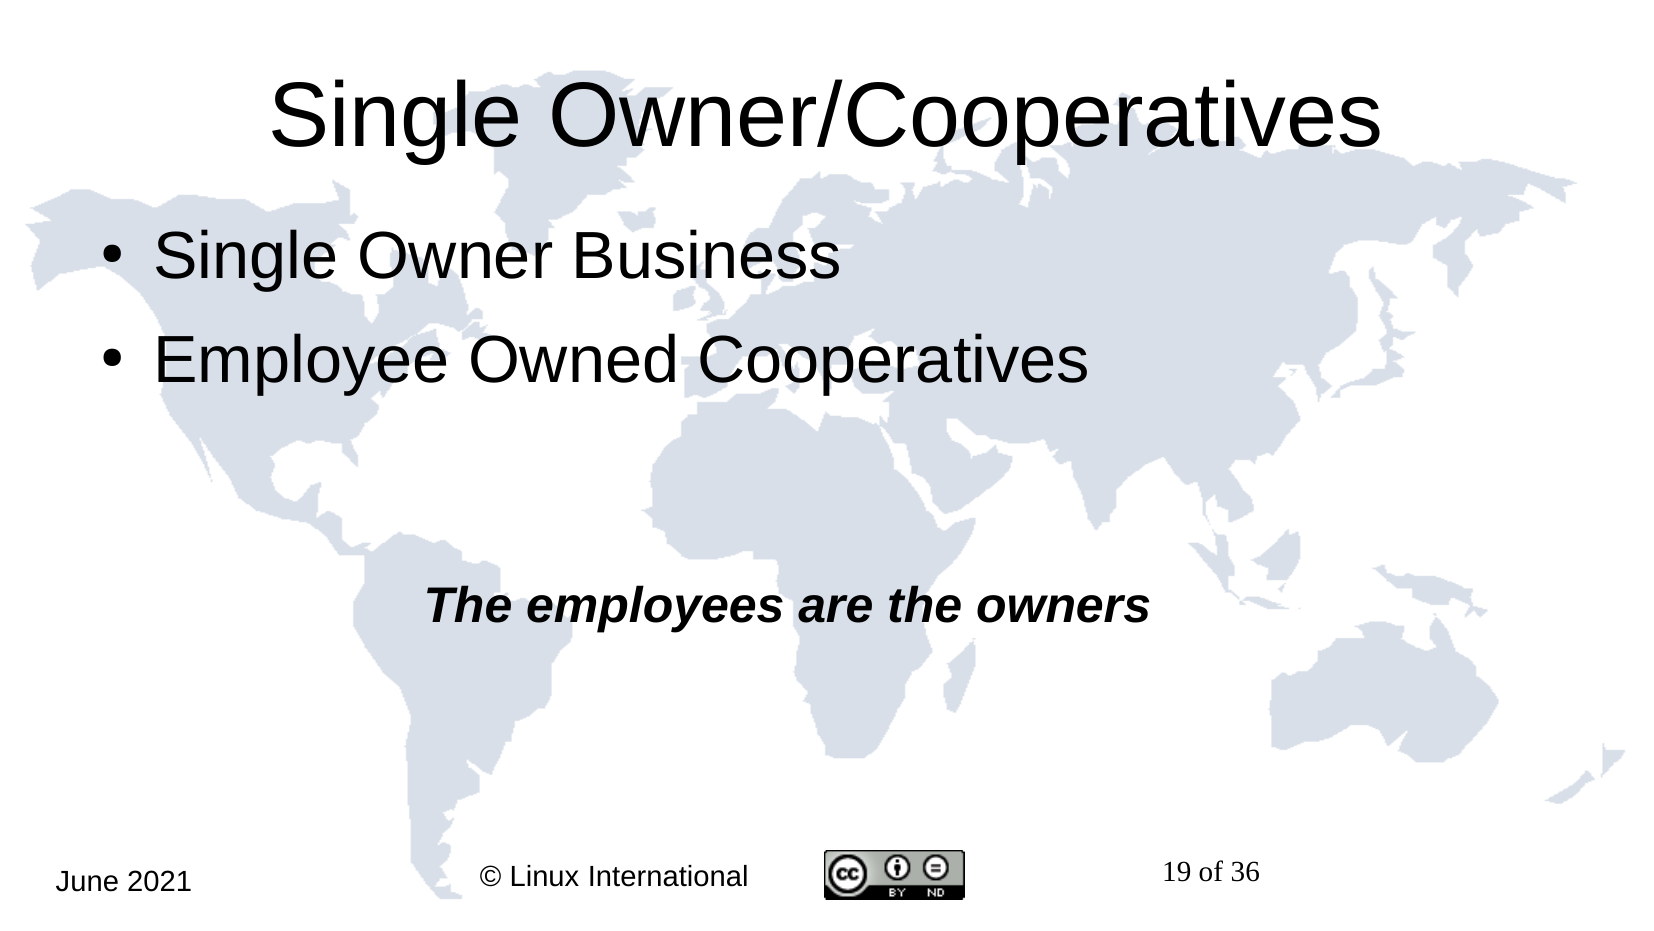

# Single Owner/Cooperatives
Single Owner Business
Employee Owned Cooperatives
The employees are the owners
19